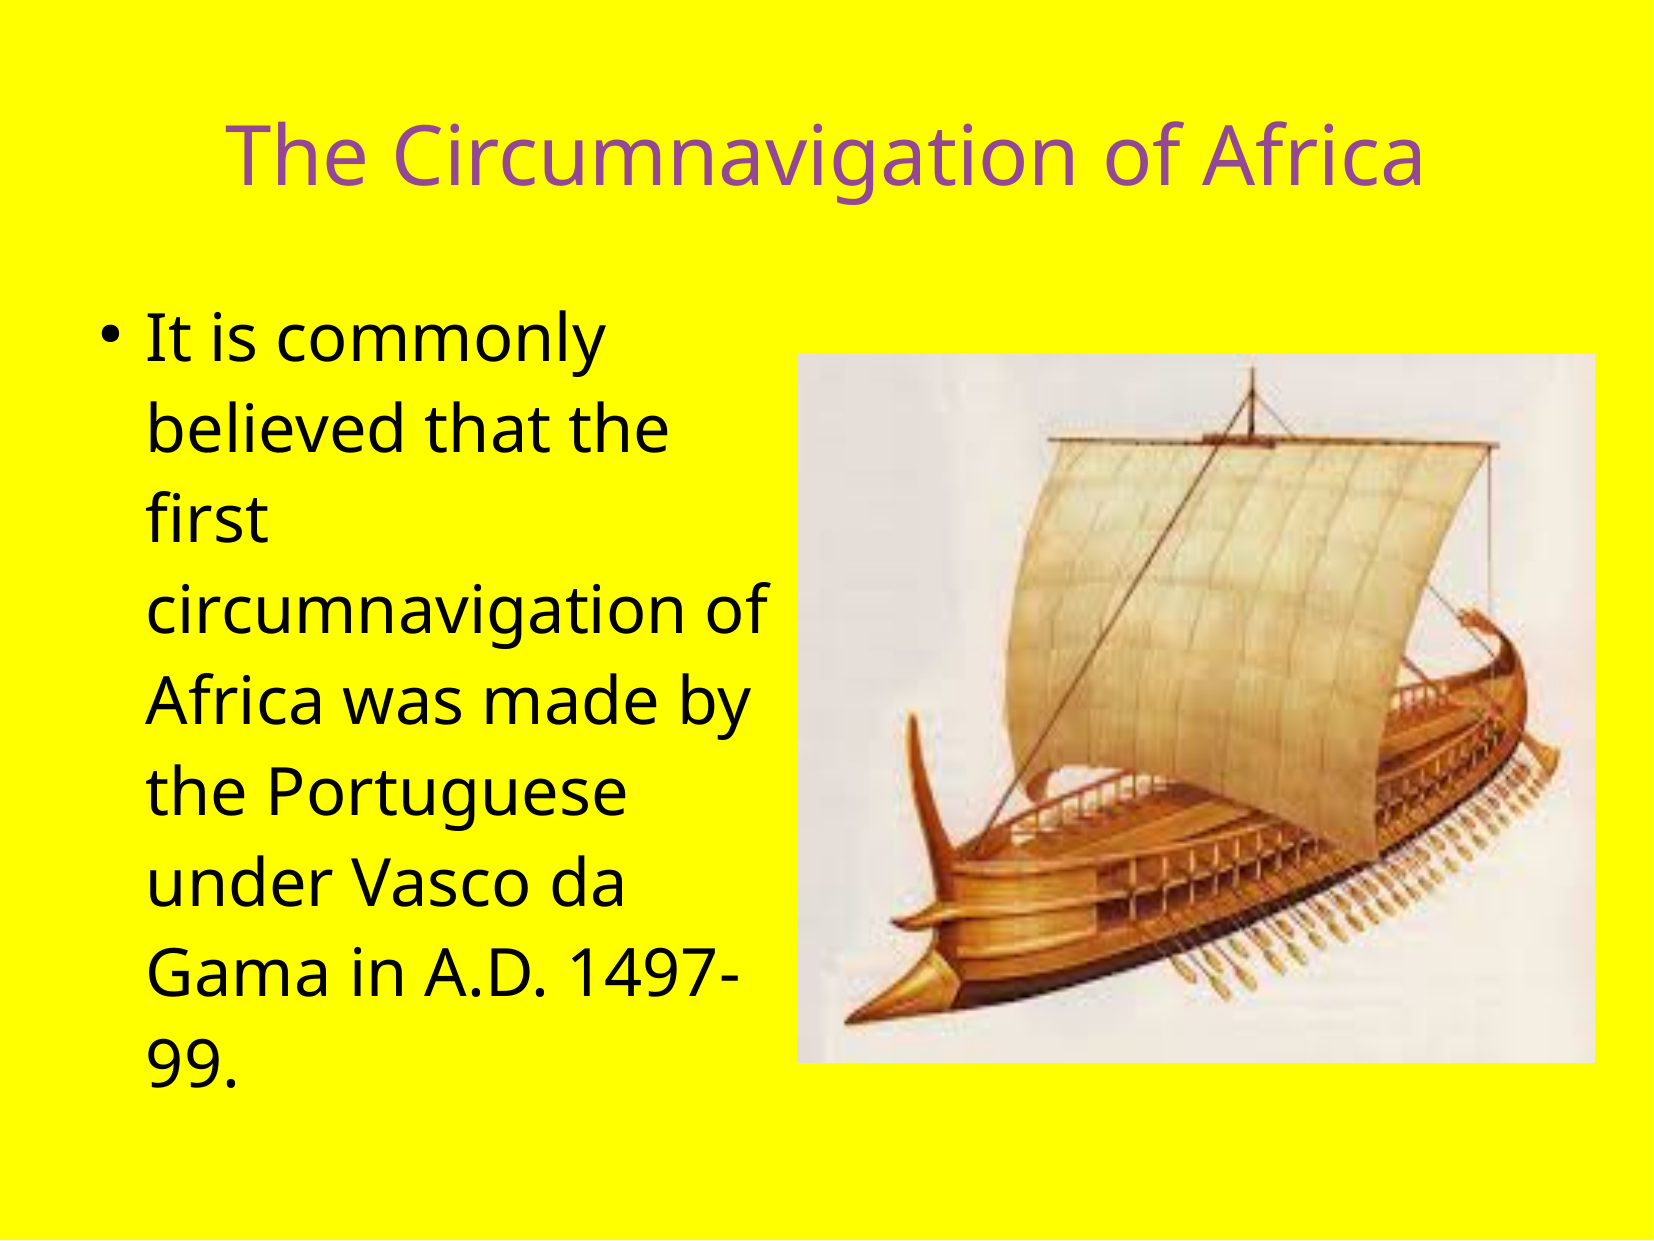

# The Circumnavigation of Africa
It is commonly believed that the first circumnavigation of Africa was made by the Portuguese under Vasco da Gama in A.D. 1497-99.